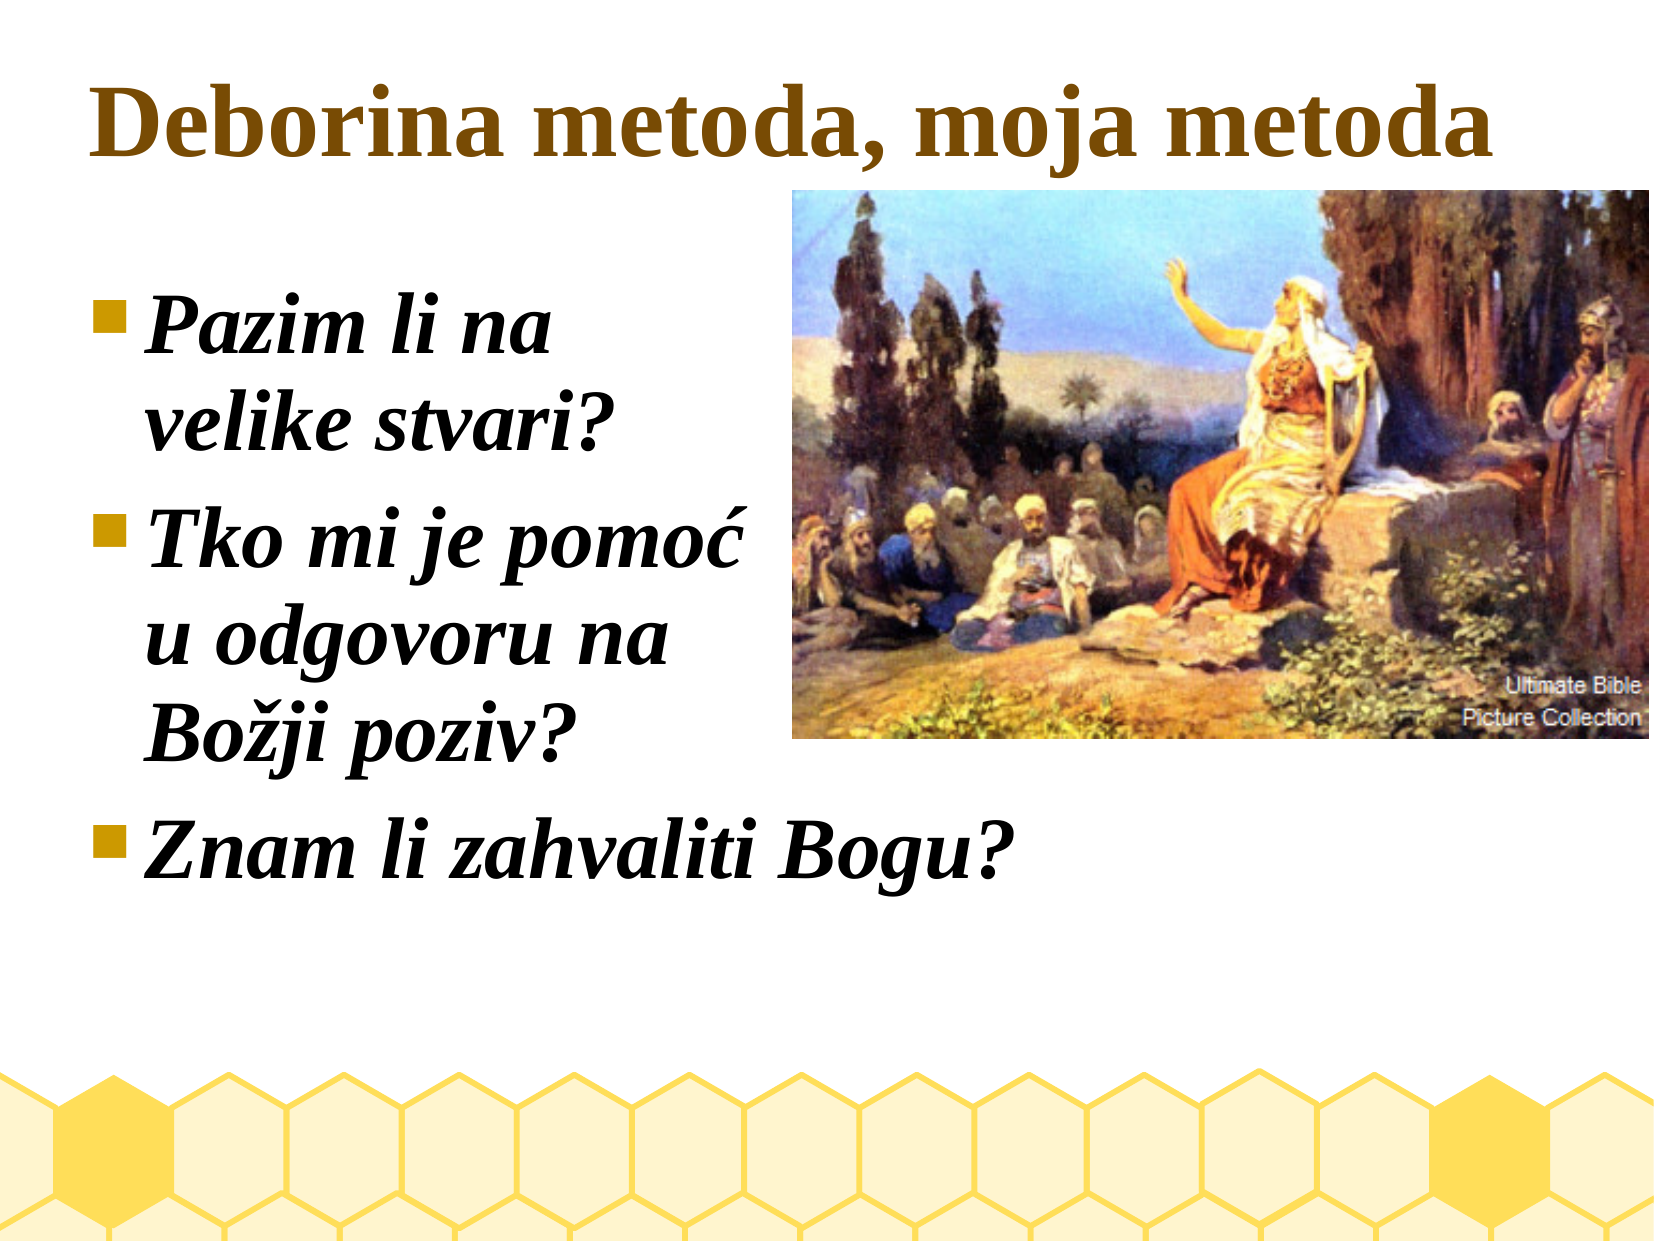

# Deborina metoda, moja metoda
Pazim li na
velike stvari?
Tko mi je pomoć
u odgovoru na
Božji poziv?
Znam li zahvaliti Bogu?